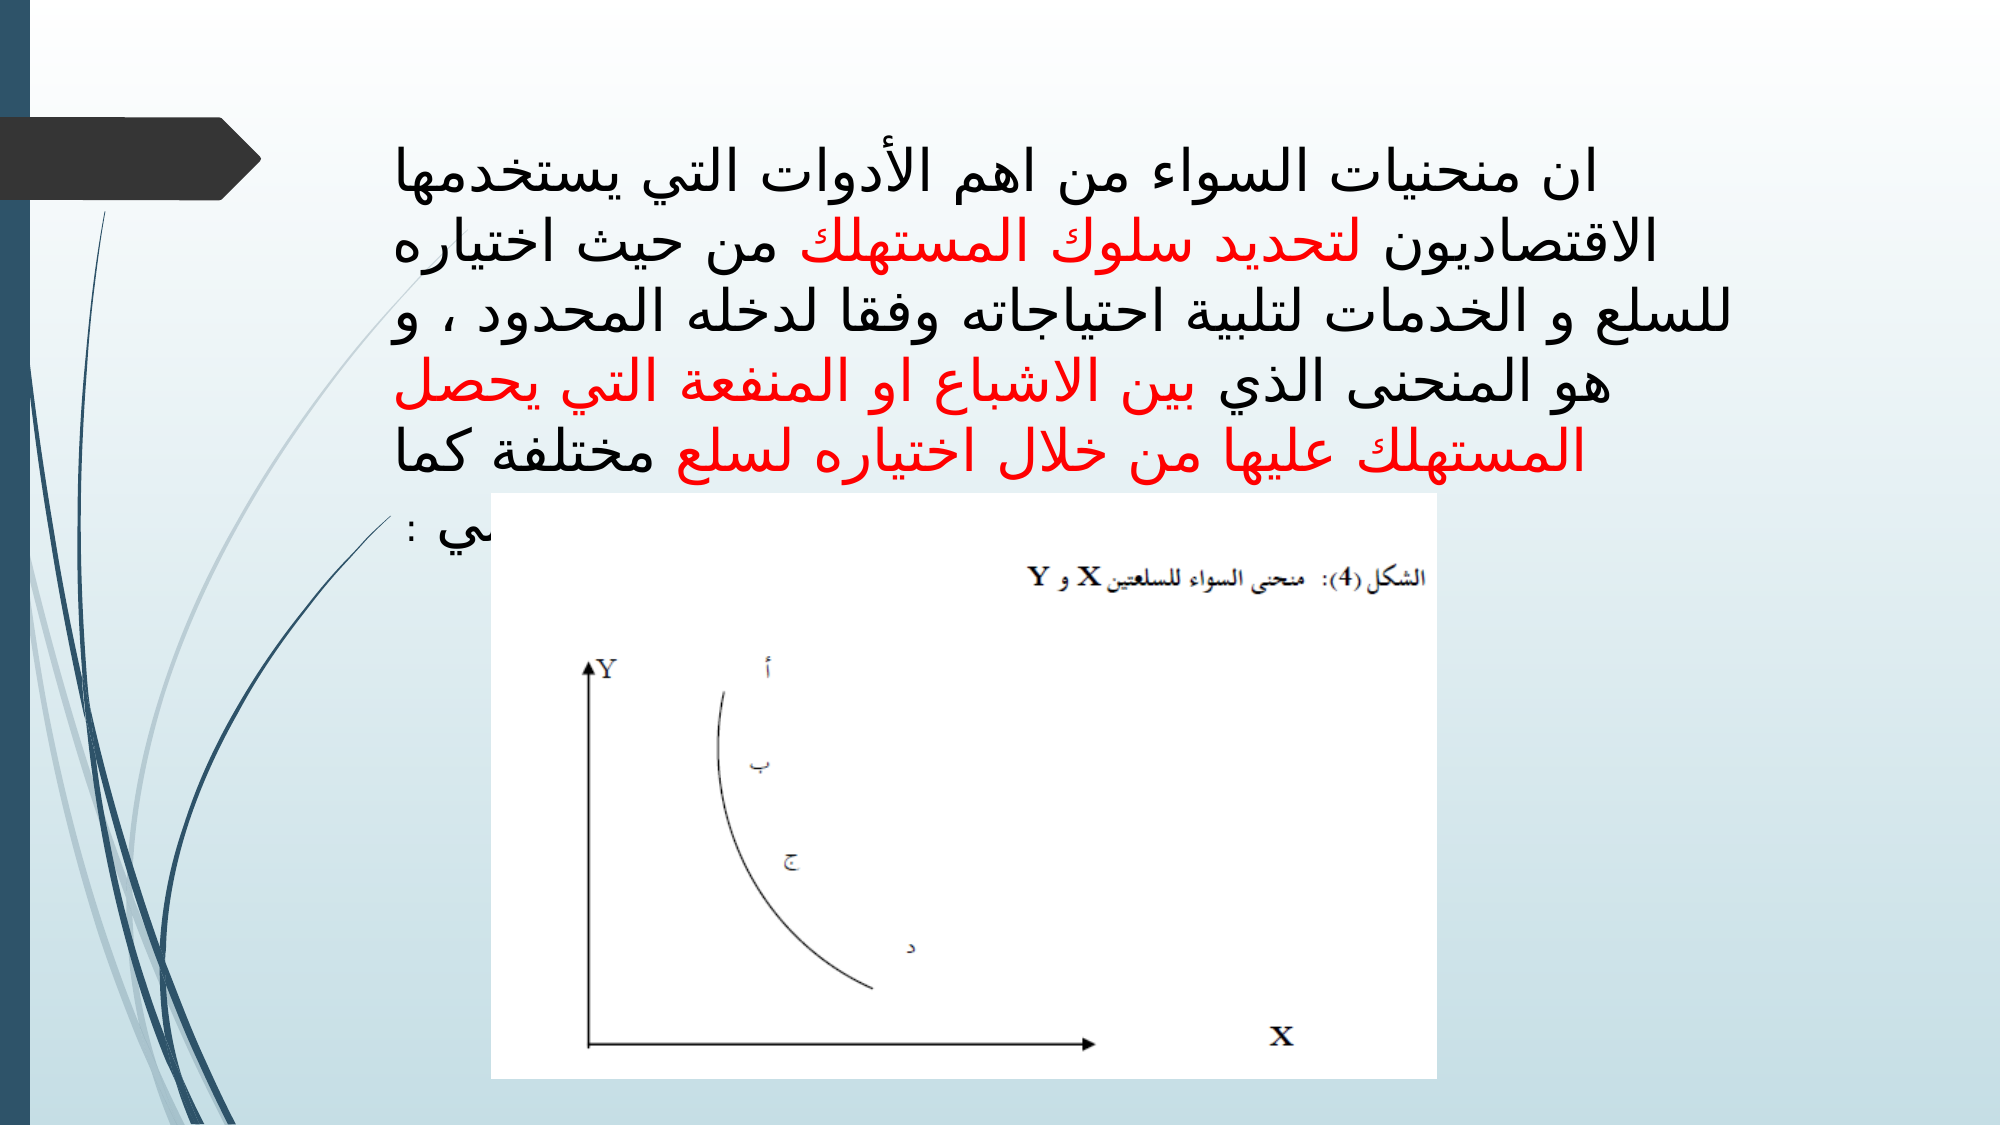

ان منحنيات السواء من اهم الأدوات التي يستخدمها الاقتصاديون لتحديد سلوك المستهلك من حيث اختياره للسلع و الخدمات لتلبية احتياجاته وفقا لدخله المحدود ، و هو المنحنى الذي بين الاشباع او المنفعة التي يحصل المستهلك عليها من خلال اختياره لسلع مختلفة كما يوضحه الشكل التالي :